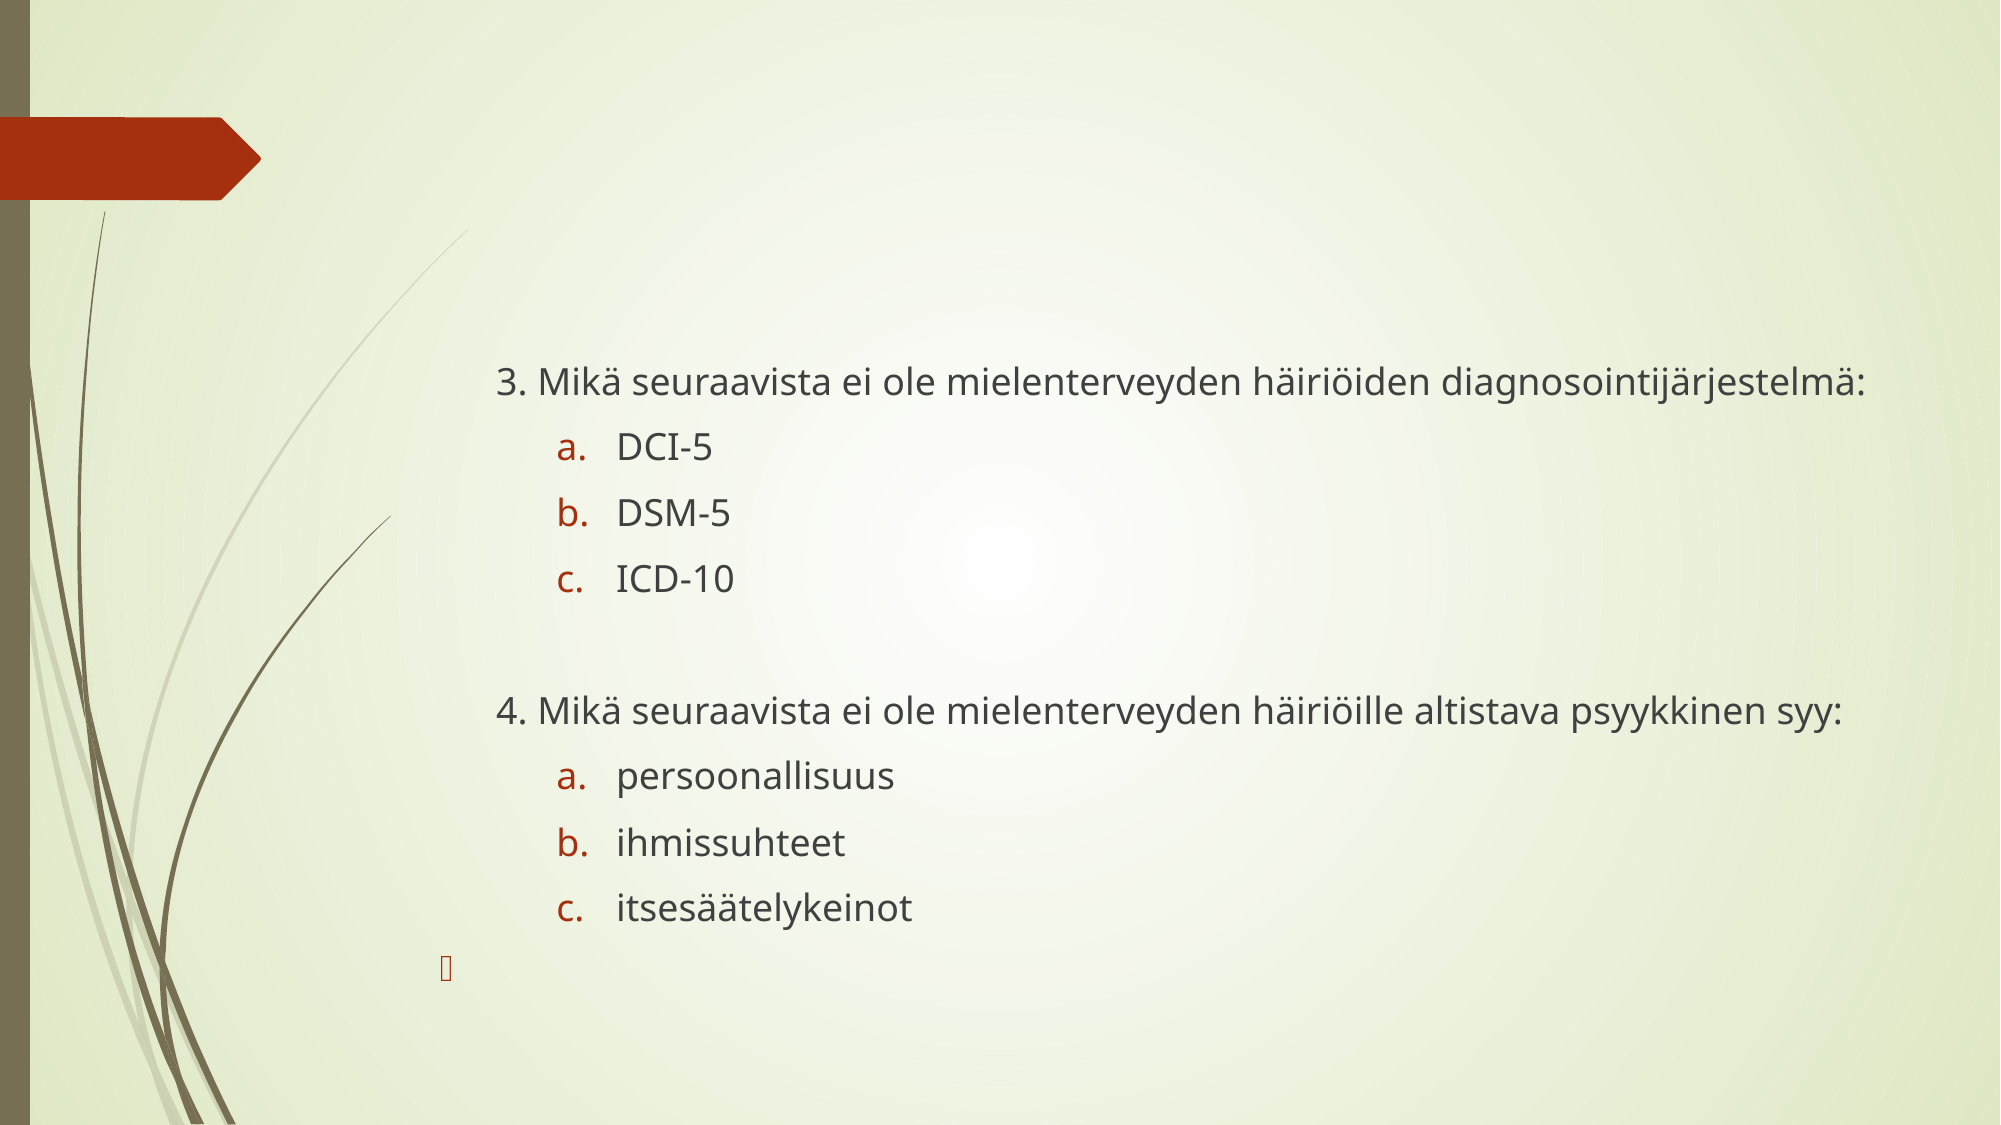

#
3. Mikä seuraavista ei ole mielenterveyden häiriöiden diagnosointijärjestelmä:
DCI-5
DSM-5
ICD-10
4. Mikä seuraavista ei ole mielenterveyden häiriöille altistava psyykkinen syy:
persoonallisuus
ihmissuhteet
itsesäätelykeinot